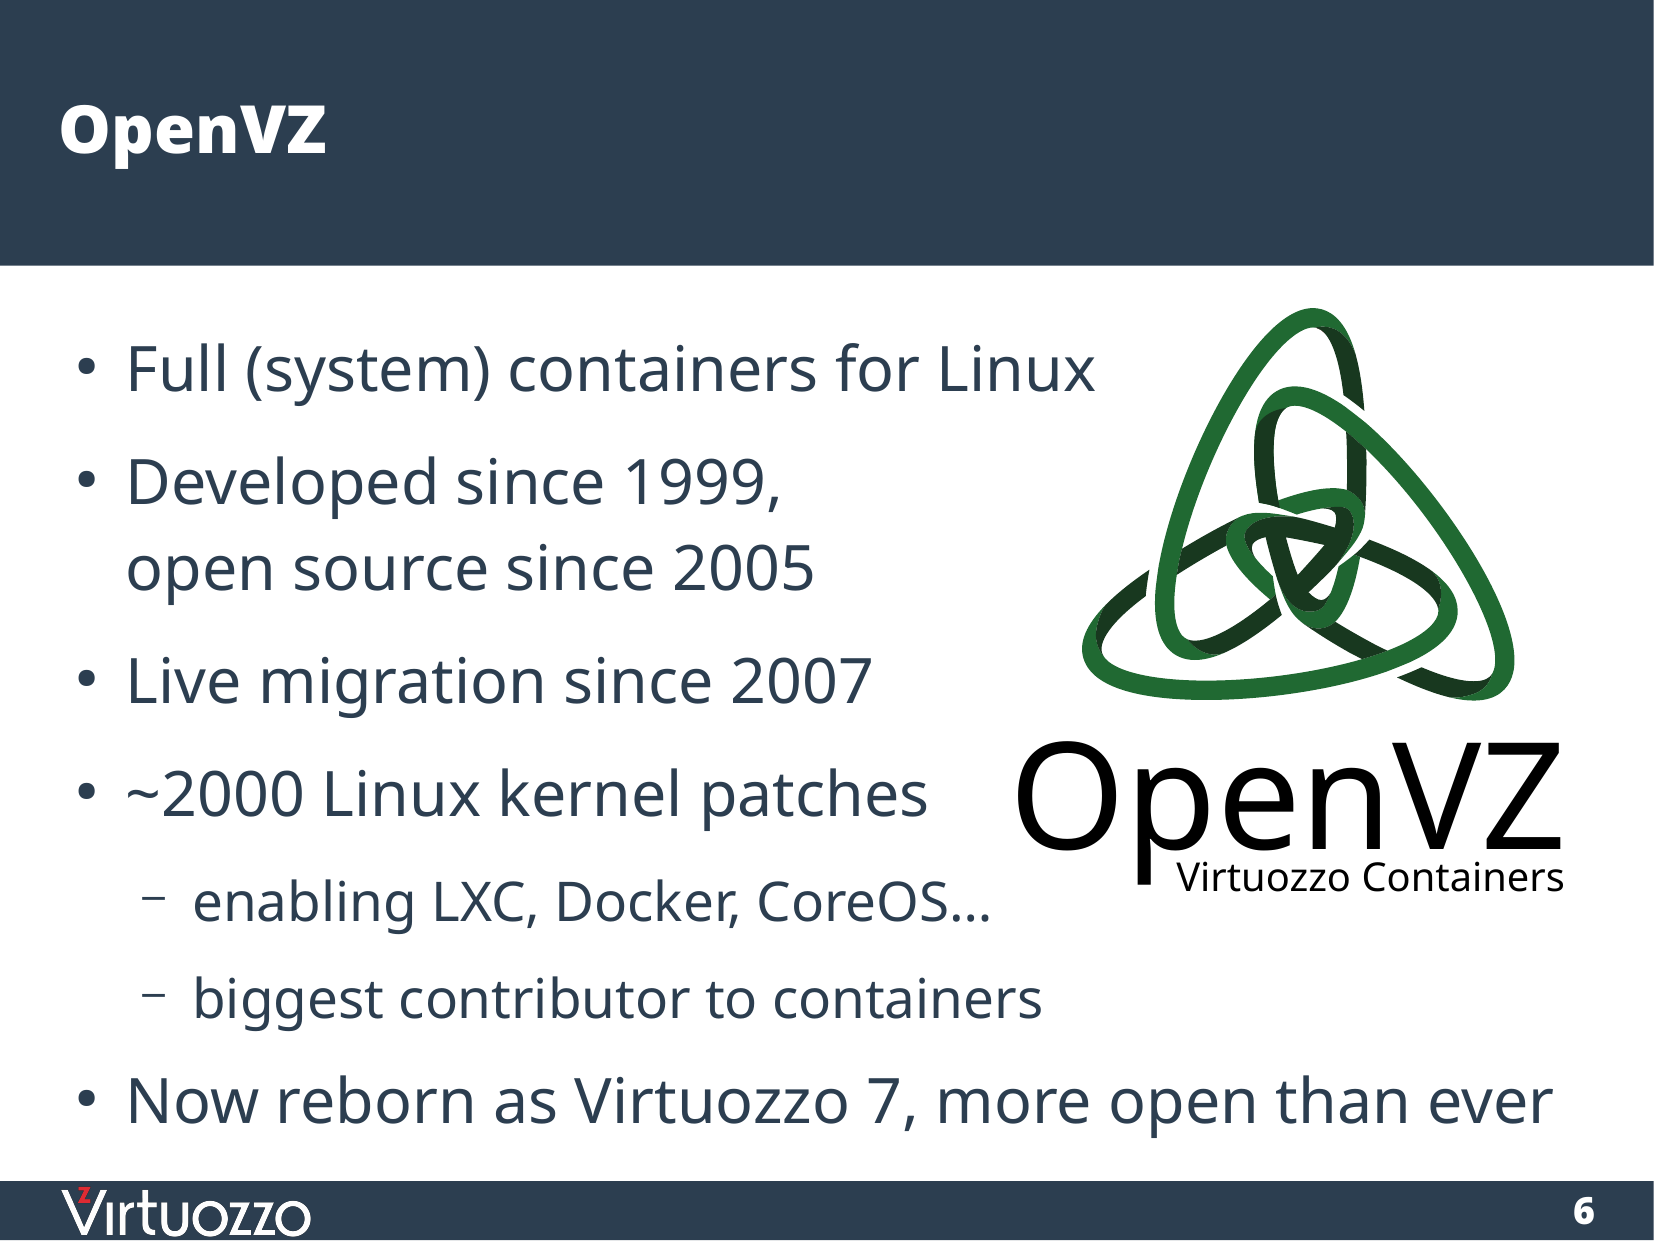

OpenVZ
# Full (system) containers for Linux
Developed since 1999,
open source since 2005
Live migration since 2007
~2000 Linux kernel patches
enabling LXC, Docker, CoreOS…
biggest contributor to containers
Now reborn as Virtuozzo 7, more open than ever
6